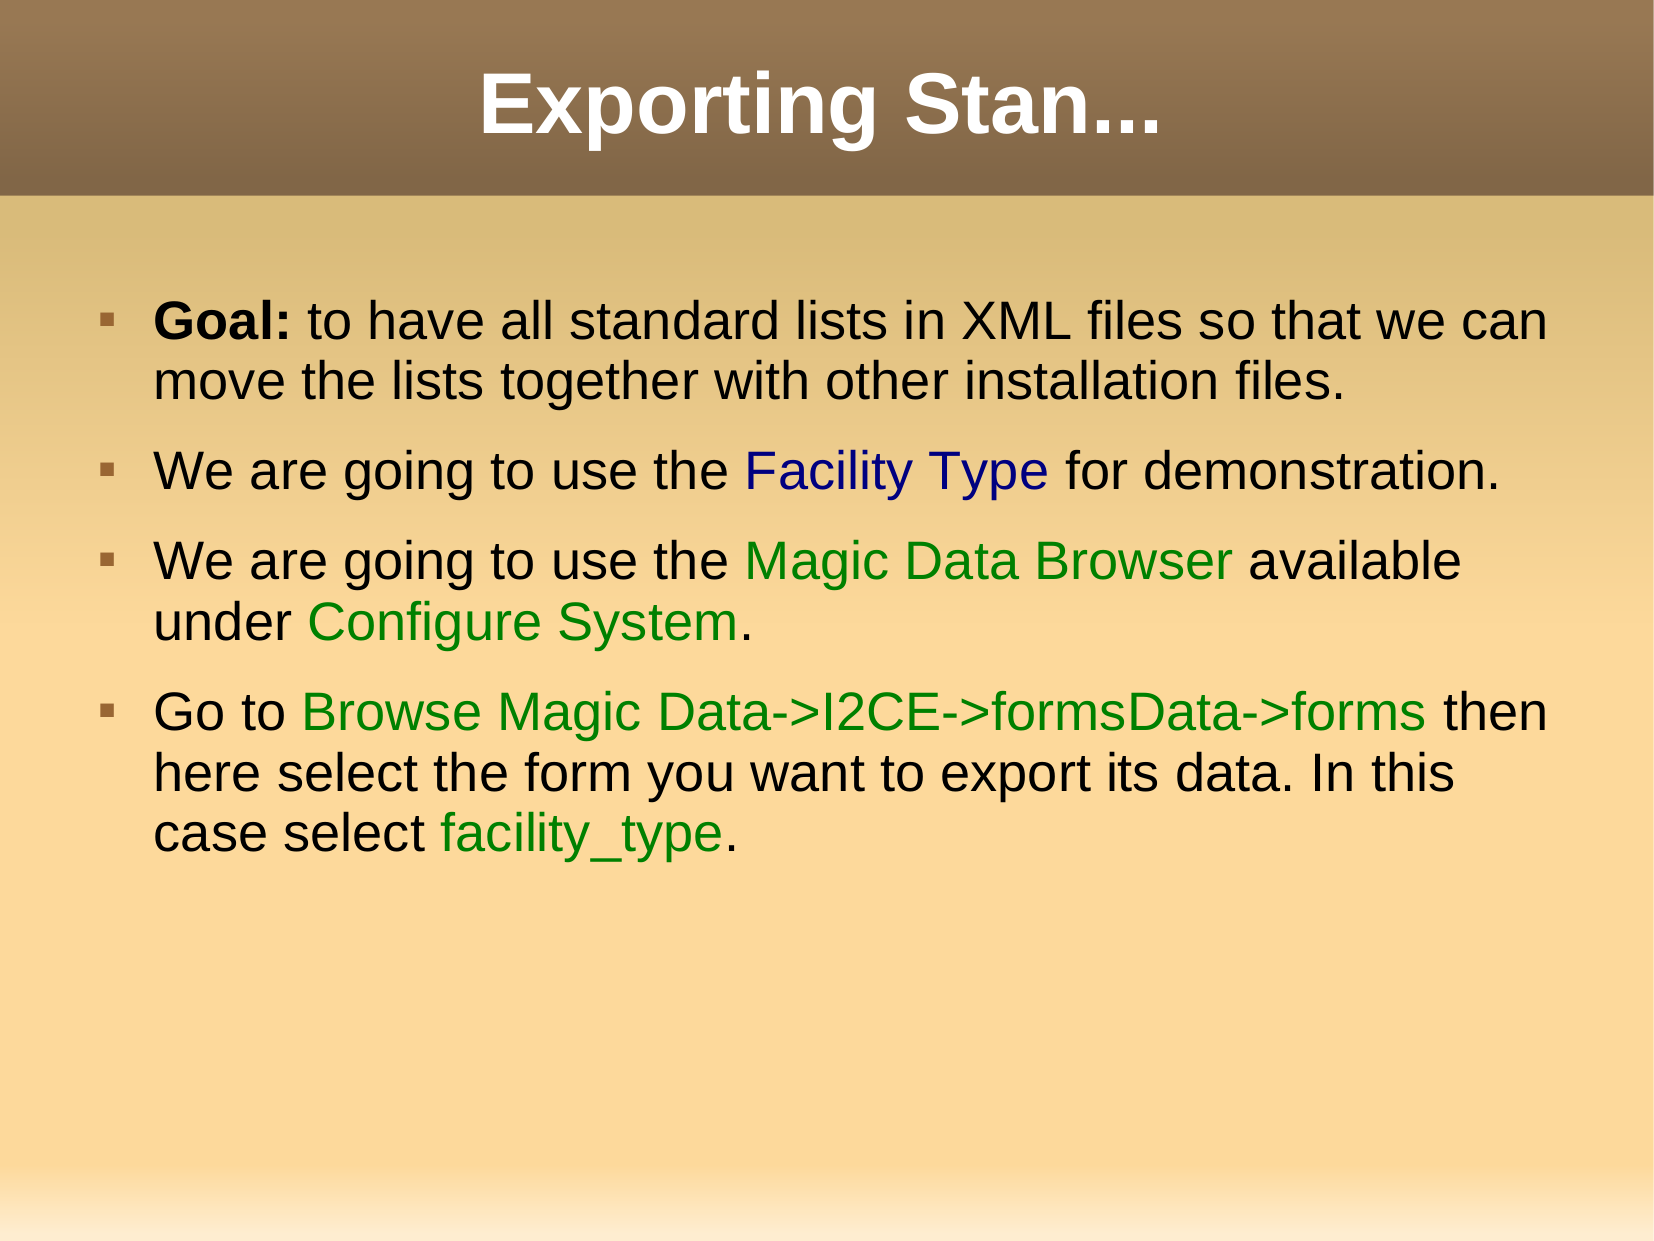

# Exporting Stan...
Goal: to have all standard lists in XML files so that we can move the lists together with other installation files.
We are going to use the Facility Type for demonstration.
We are going to use the Magic Data Browser available under Configure System.
Go to Browse Magic Data->I2CE->formsData->forms then here select the form you want to export its data. In this case select facility_type.